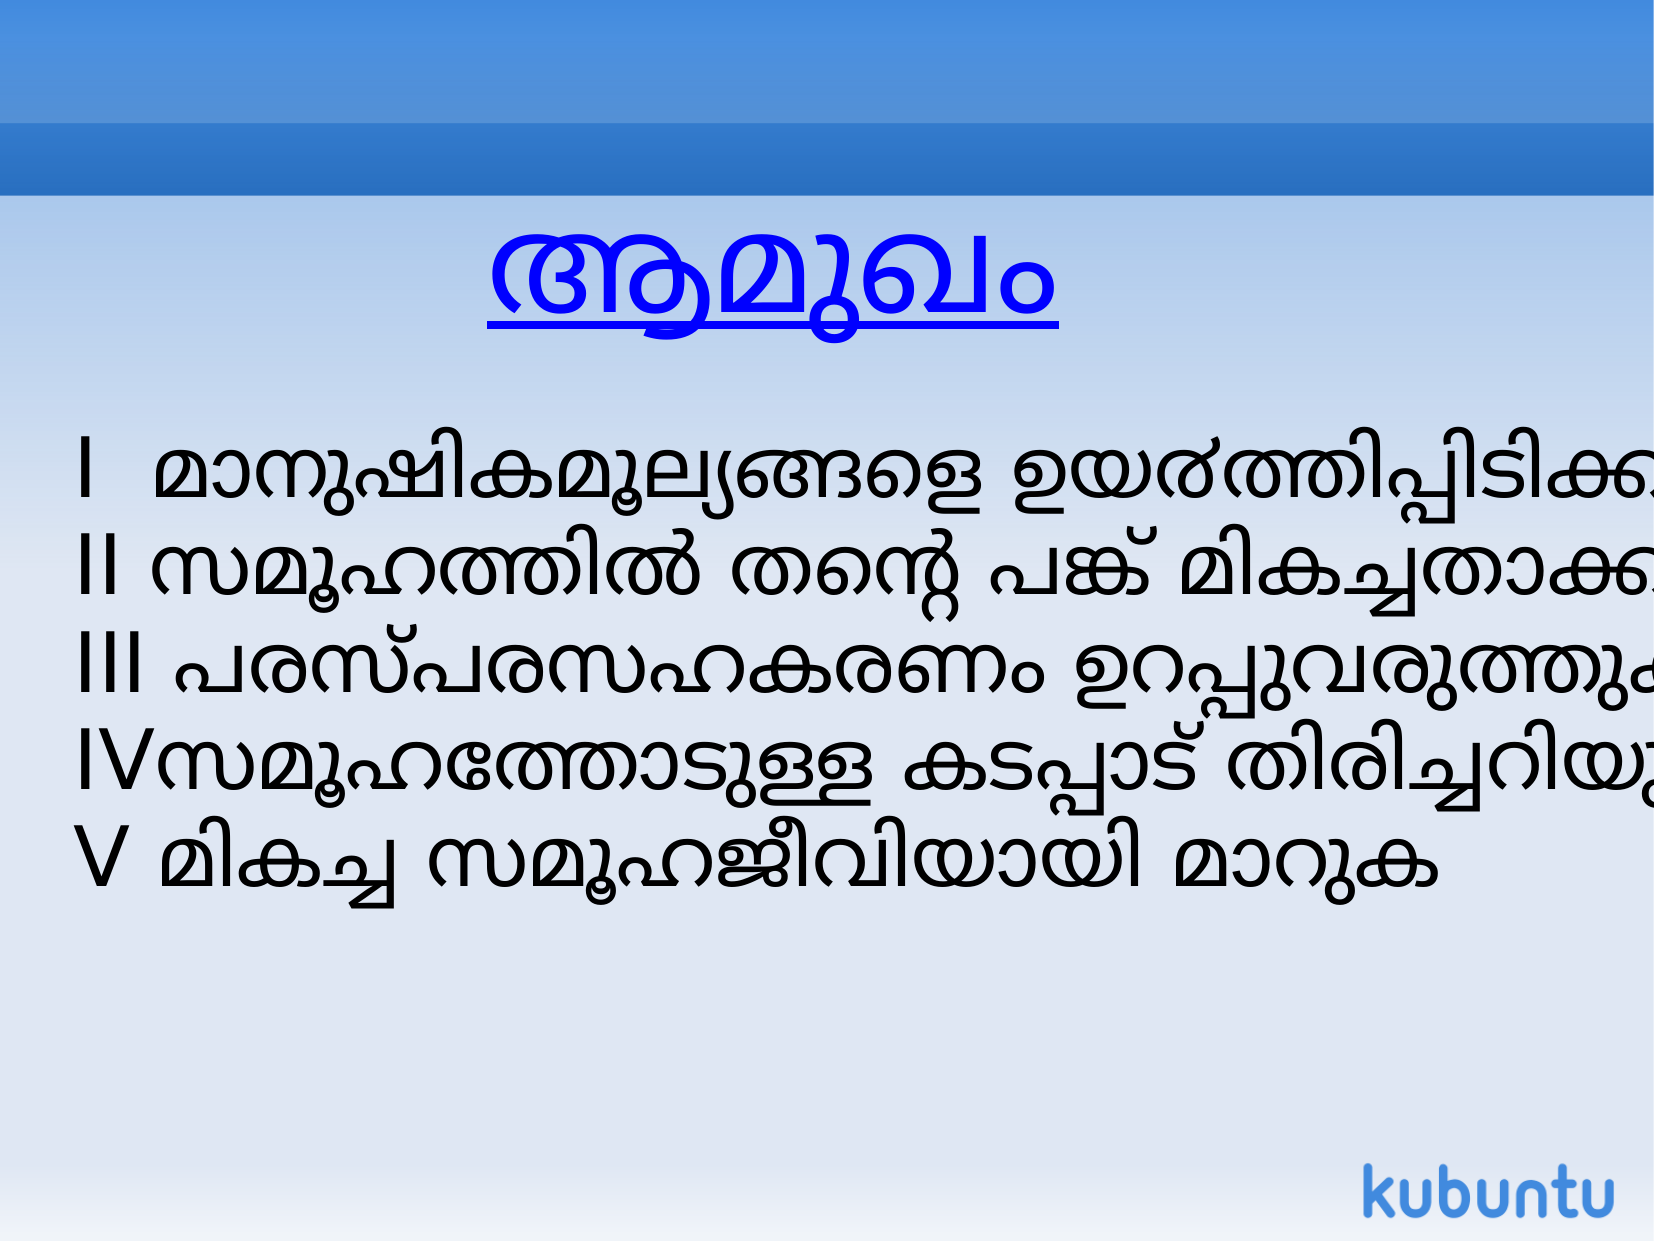

ആമുഖം
I മാനുഷികമൂല്യങ്ങളെ ഉയ൪ത്തിപ്പിടിക്കുക
II സമൂഹത്തില്‍ തന്റെ പങ്ക് മികച്ചതാക്കുക
III പരസ്പരസഹകരണം ഉറപ്പുവരുത്തുക
IVസമൂഹത്തോടുള്ള കടപ്പാട് തിരിച്ചറിയുക
V മികച്ച സമൂഹജീവിയായി മാറുക